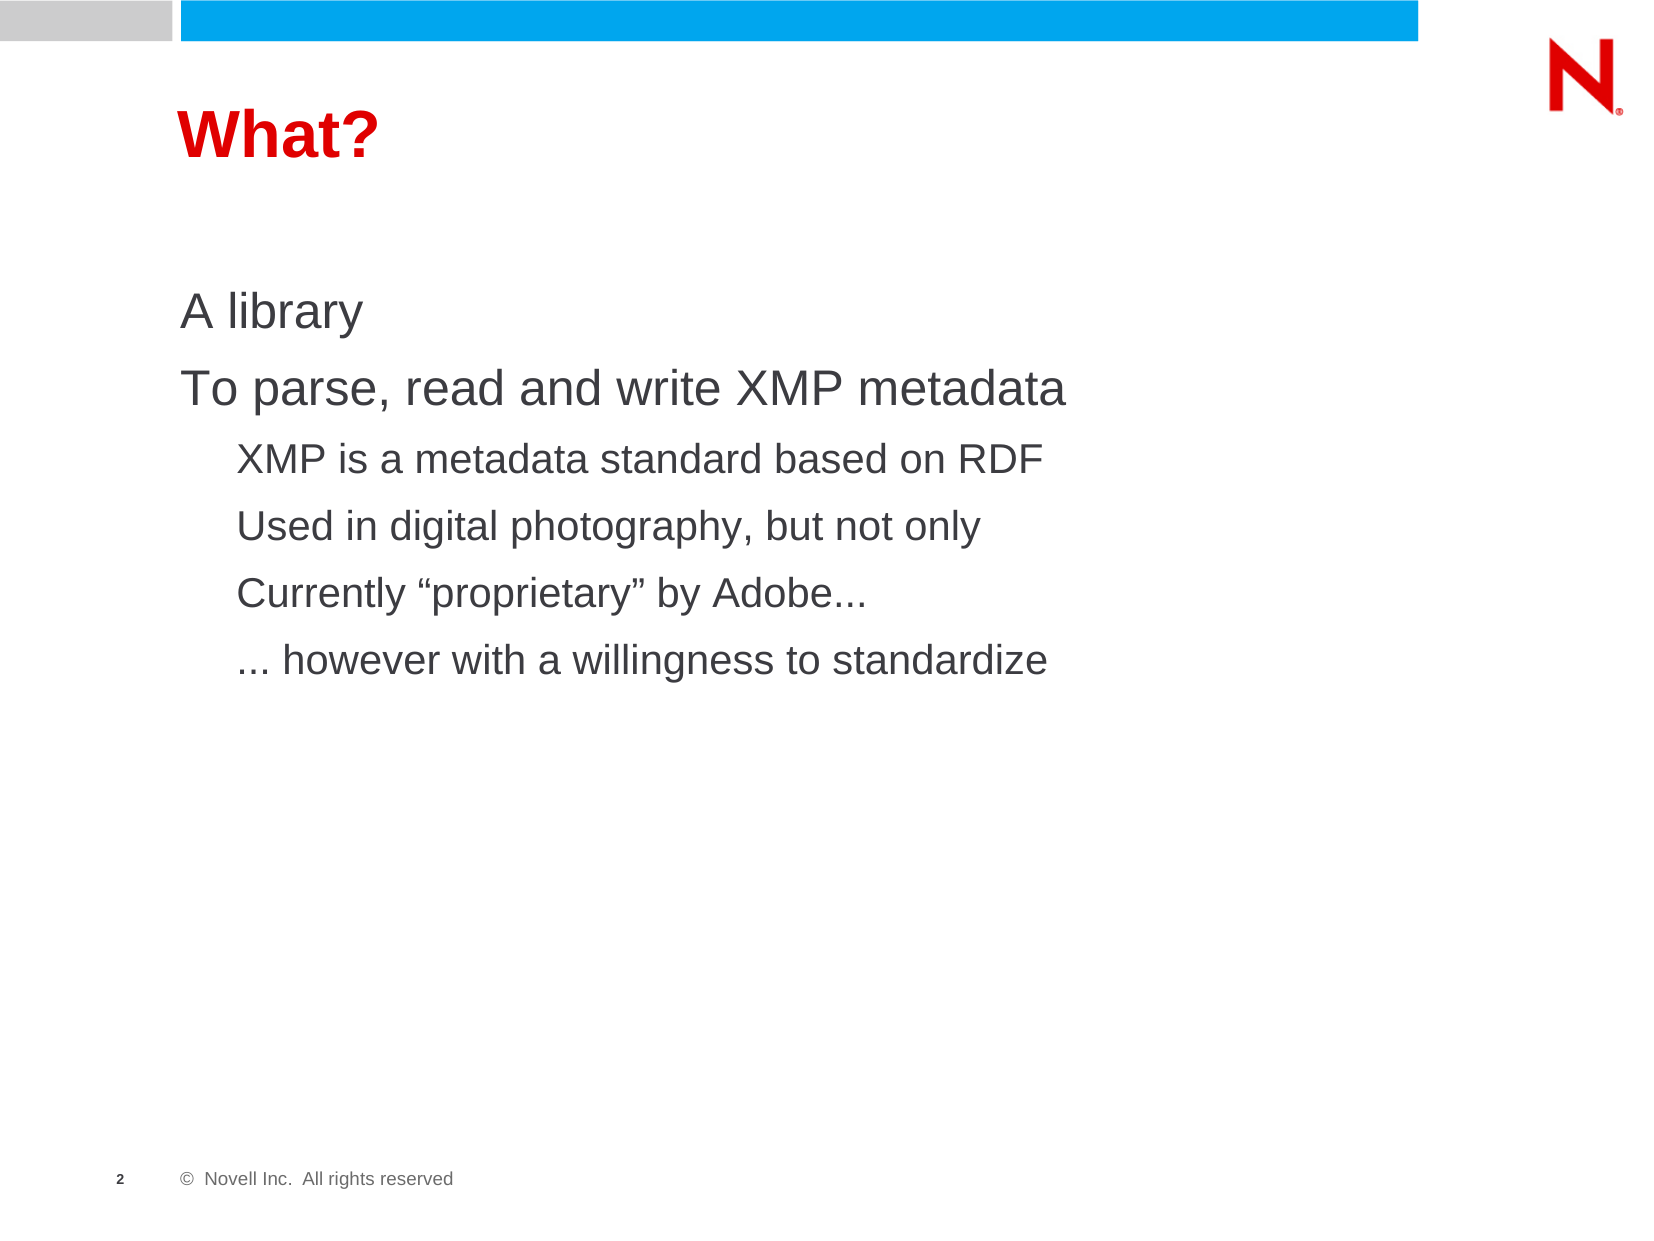

# What?
A library
To parse, read and write XMP metadata
XMP is a metadata standard based on RDF
Used in digital photography, but not only
Currently “proprietary” by Adobe...
... however with a willingness to standardize